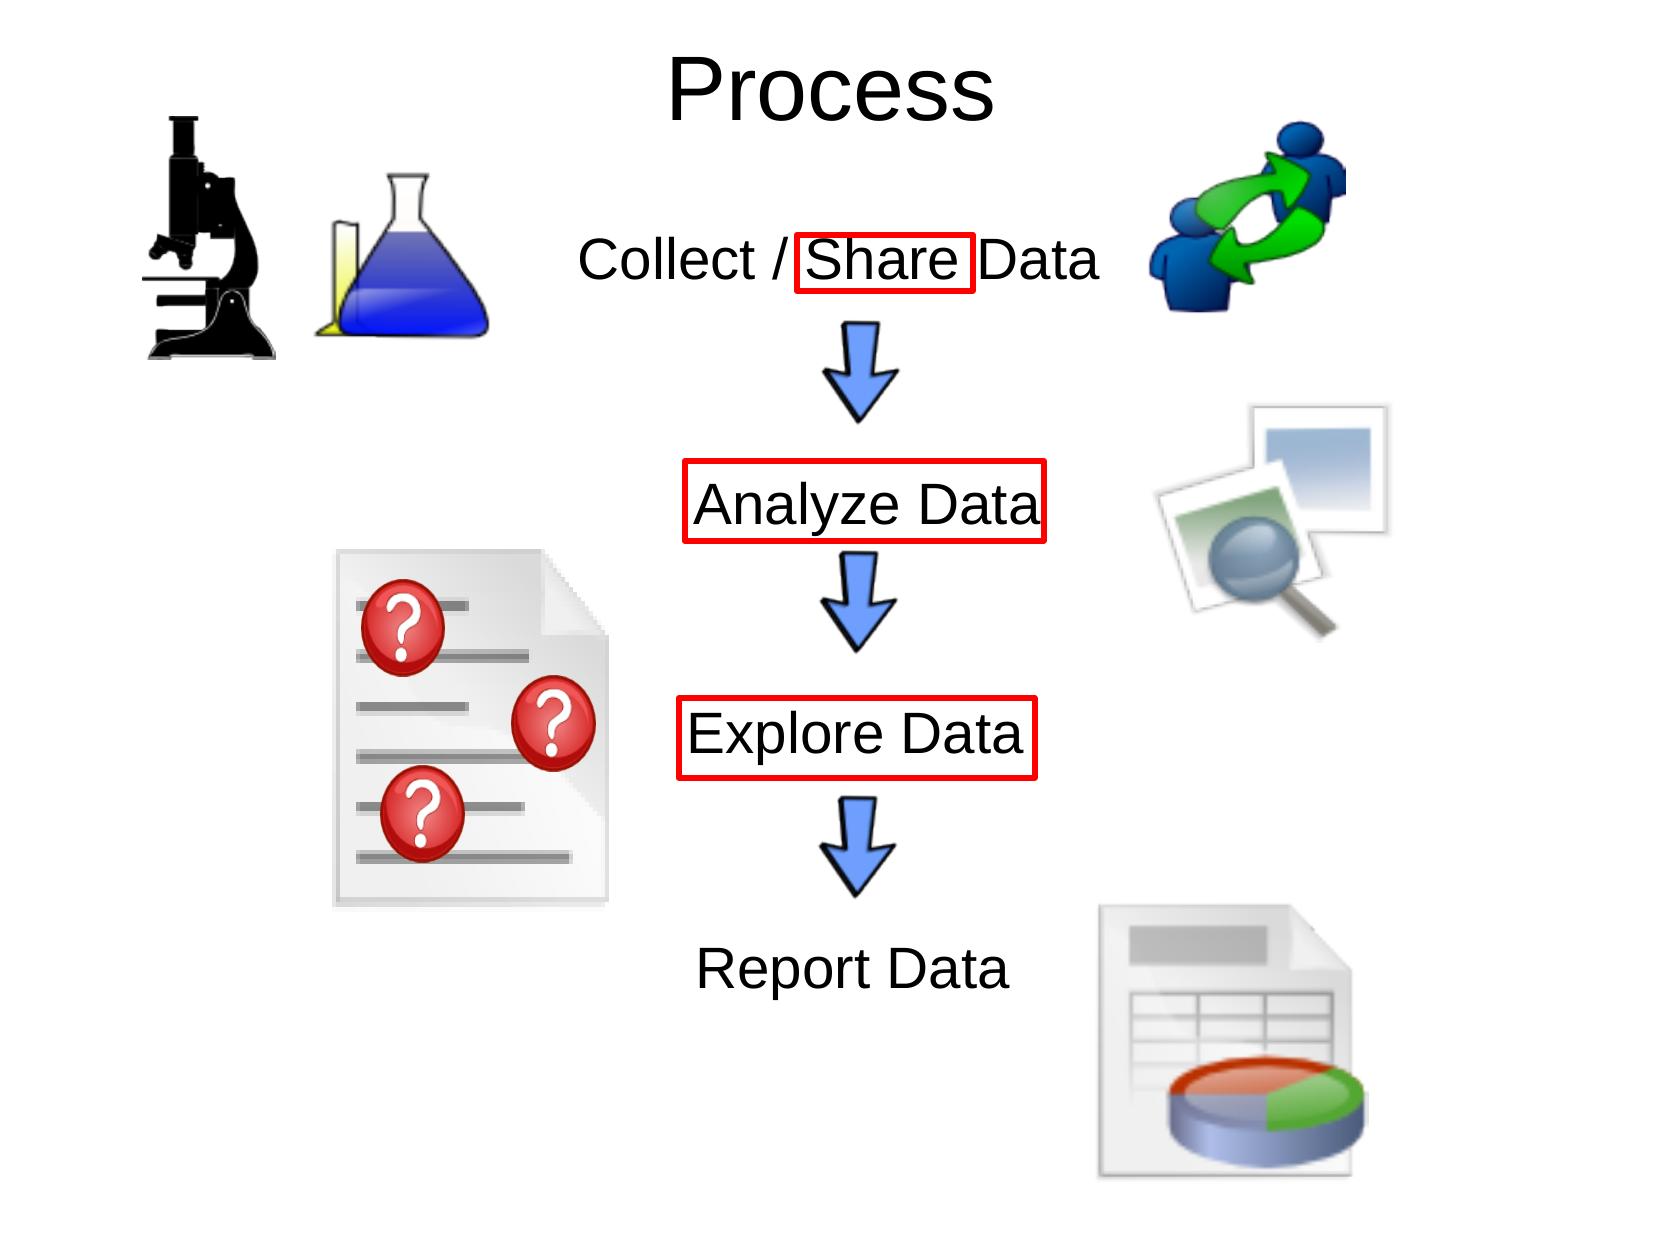

# Process
Collect / Share Data
Analyze Data
Explore Data
Report Data